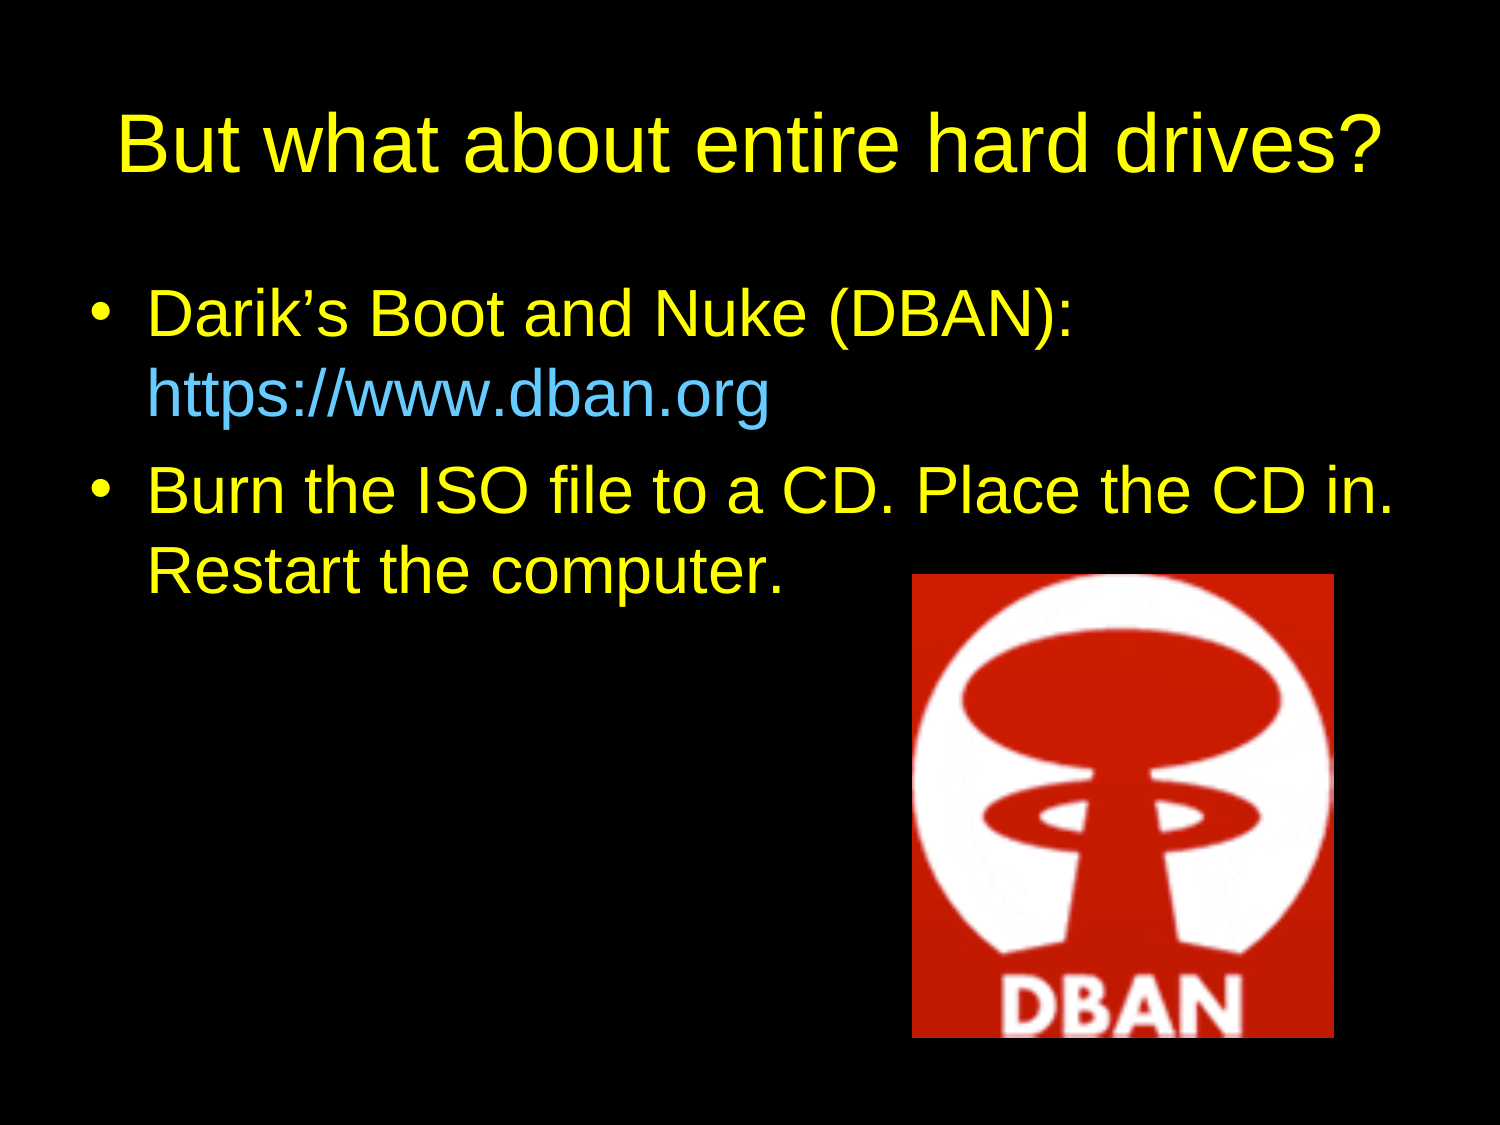

# But what about entire hard drives?
Darik’s Boot and Nuke (DBAN): https://www.dban.org
Burn the ISO file to a CD. Place the CD in. Restart the computer.